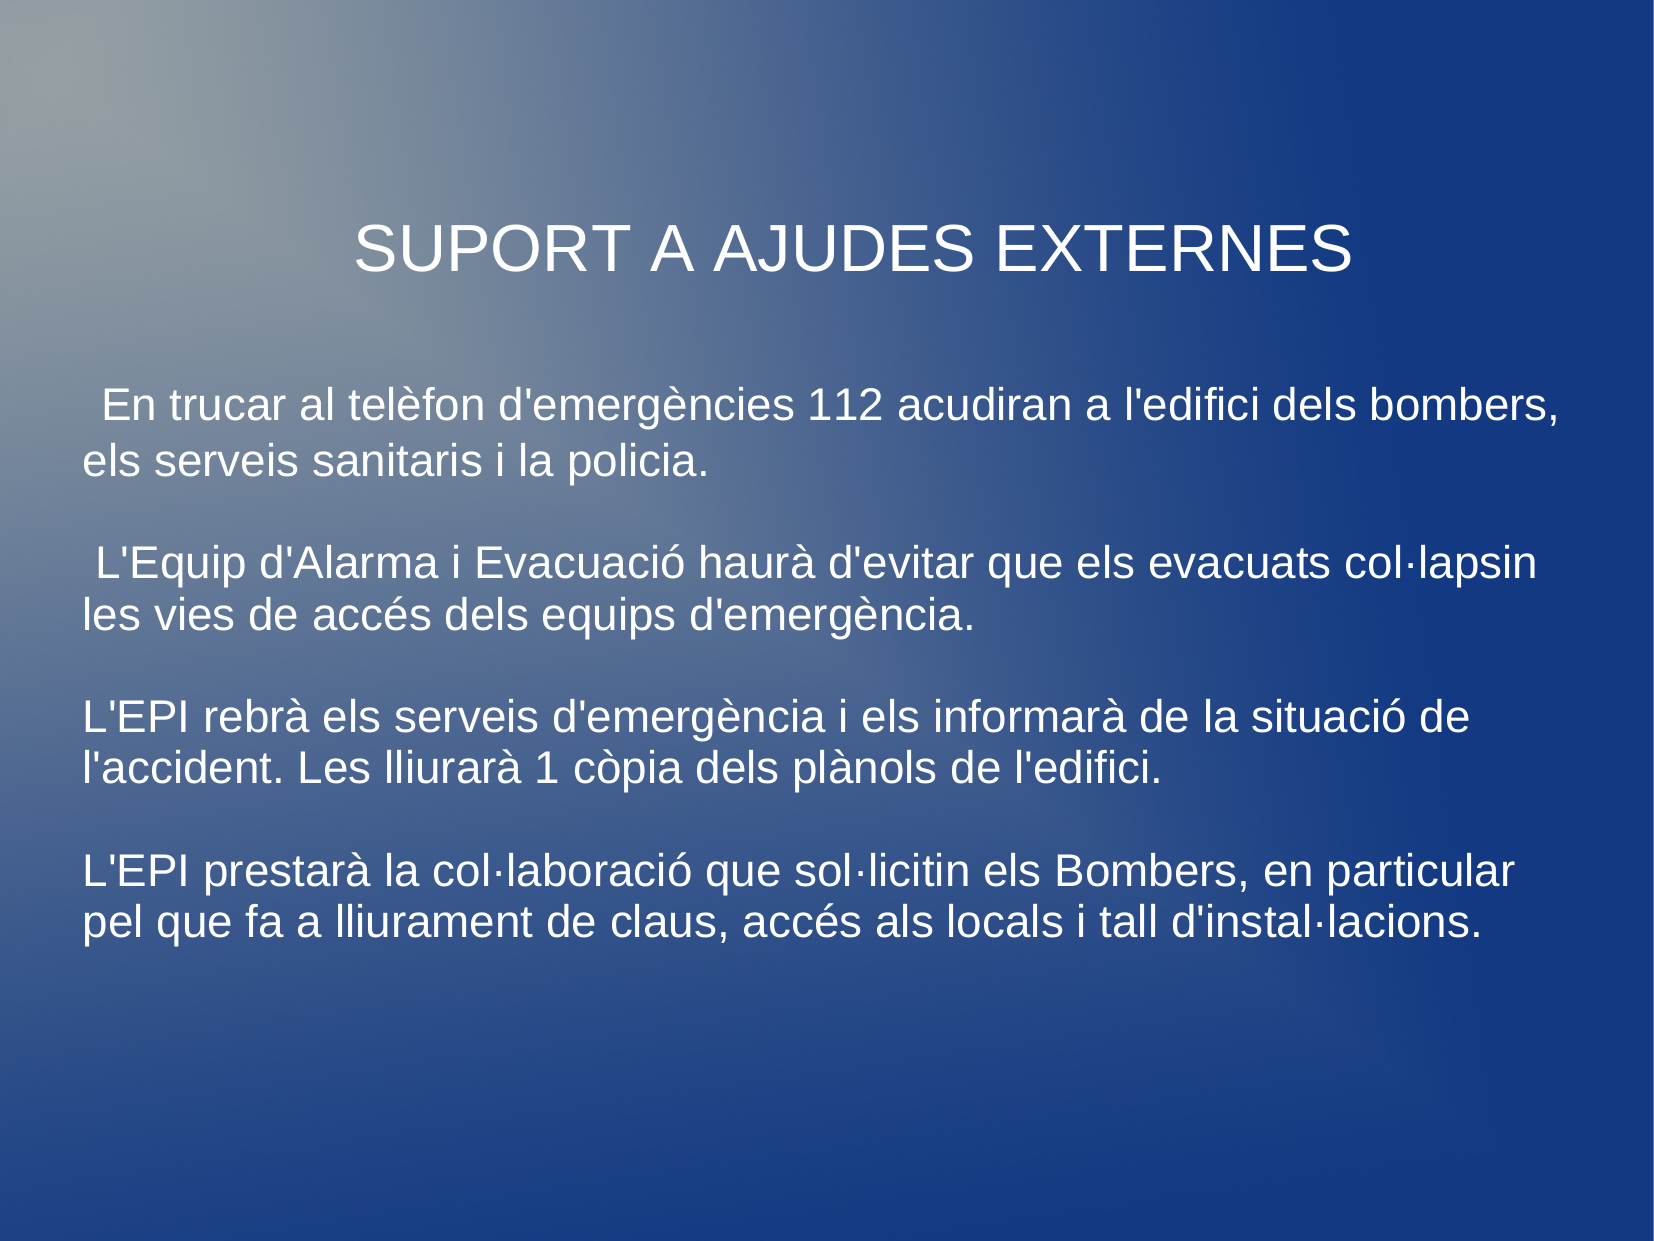

# SUPORT A AJUDES EXTERNES
 En trucar al telèfon d'emergències 112 acudiran a l'edifici dels bombers, els serveis sanitaris i la policia.
 L'Equip d'Alarma i Evacuació haurà d'evitar que els evacuats col·lapsin les vies de accés dels equips d'emergència.
L'EPI rebrà els serveis d'emergència i els informarà de la situació de l'accident. Les lliurarà 1 còpia dels plànols de l'edifici.
L'EPI prestarà la col·laboració que sol·licitin els Bombers, en particular pel que fa a lliurament de claus, accés als locals i tall d'instal·lacions.